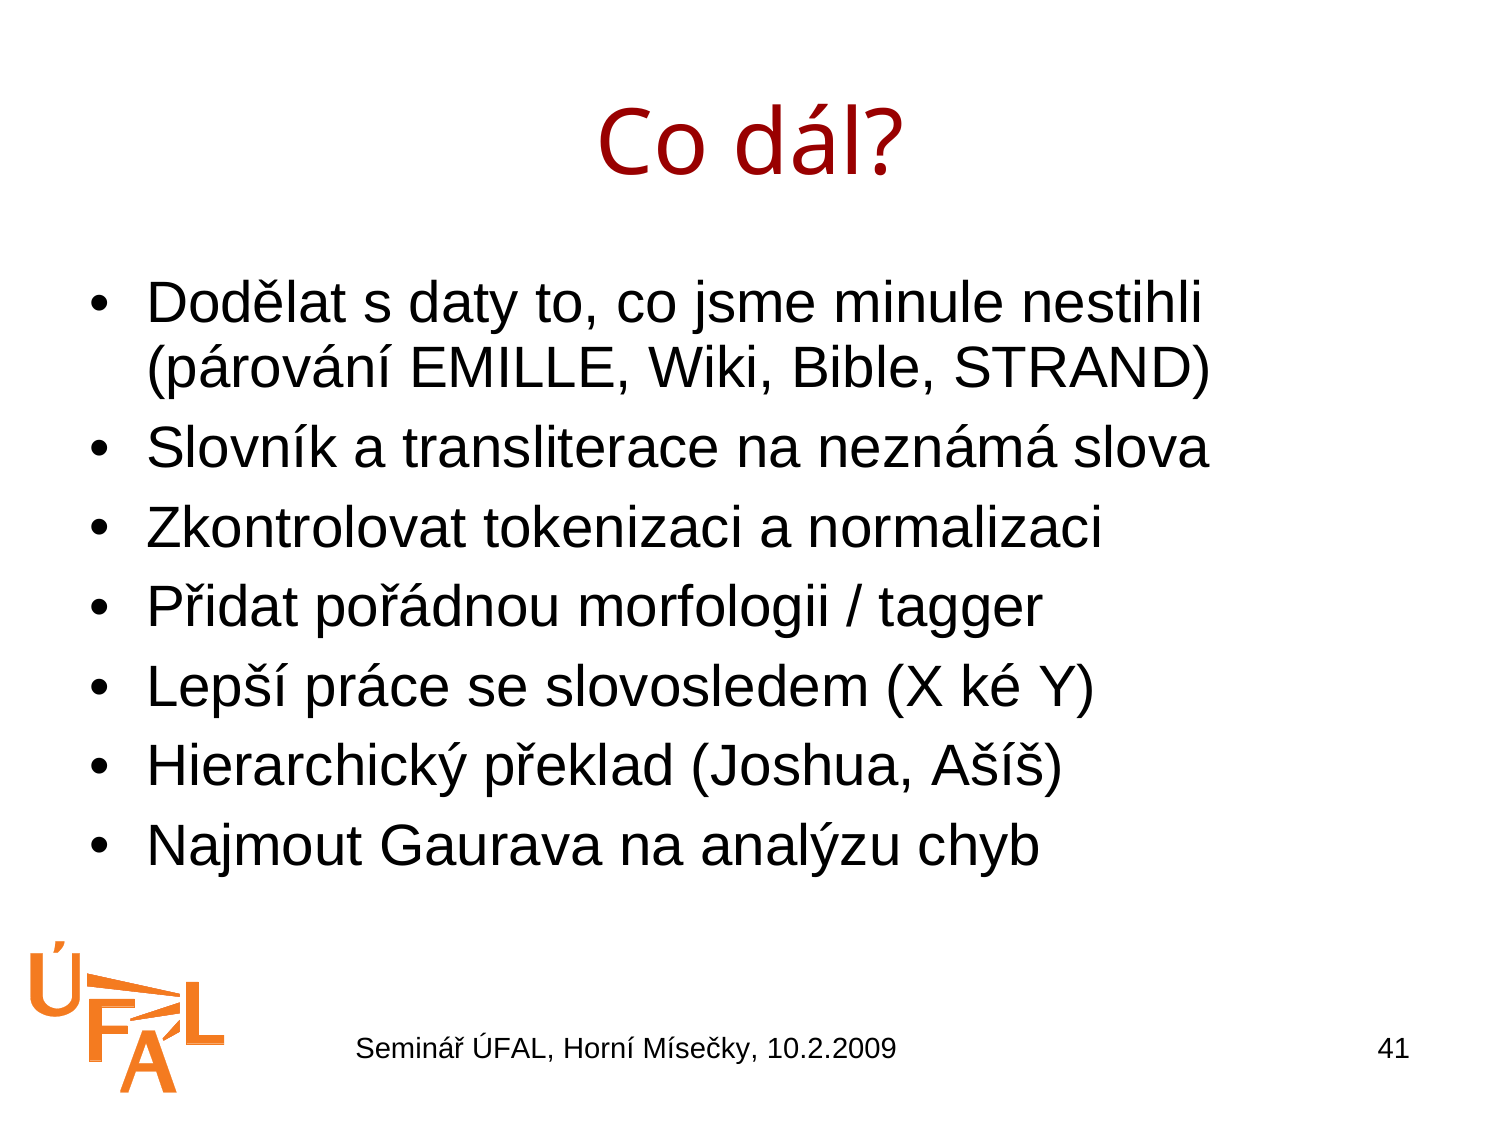

# Co dál?
Dodělat s daty to, co jsme minule nestihli (párování EMILLE, Wiki, Bible, STRAND)
Slovník a transliterace na neznámá slova
Zkontrolovat tokenizaci a normalizaci
Přidat pořádnou morfologii / tagger
Lepší práce se slovosledem (X ké Y)
Hierarchický překlad (Joshua, Ašíš)
Najmout Gaurava na analýzu chyb
Seminář ÚFAL, Horní Mísečky, 10.2.2009
41